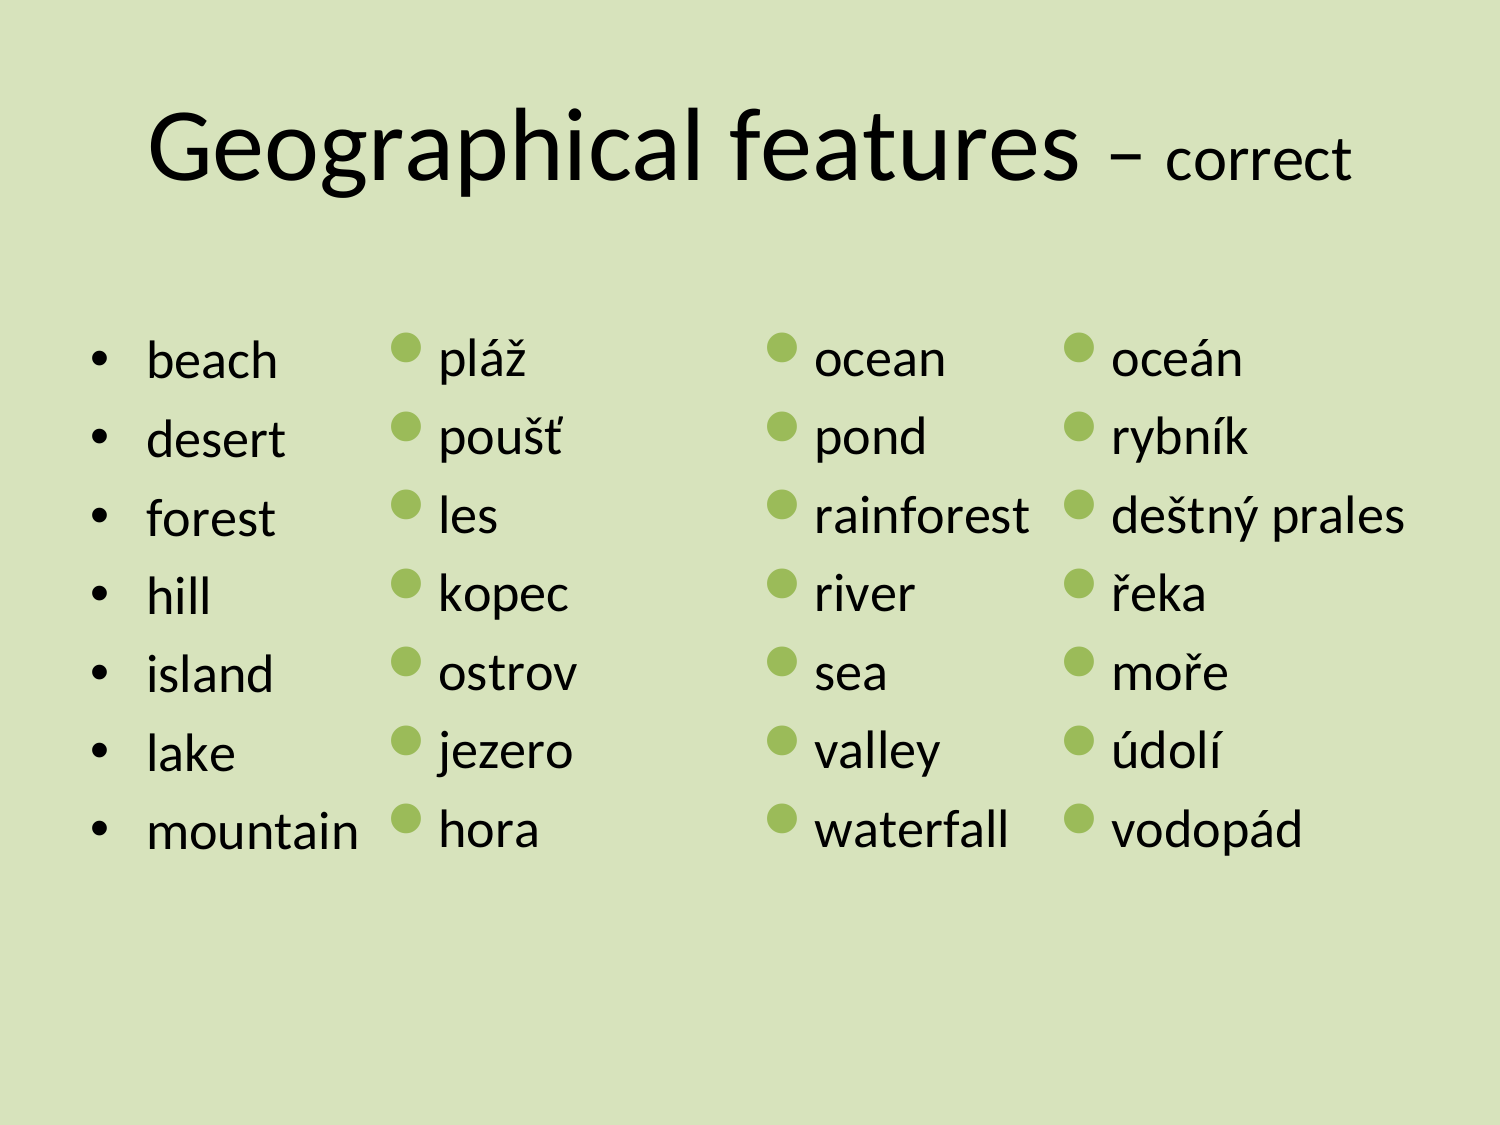

# Geographical features – correct
pláž
poušť
les
kopec
ostrov
jezero
hora
ocean
pond
rainforest
river
sea
valley
waterfall
oceán
rybník
deštný prales
řeka
moře
údolí
vodopád
beach
desert
forest
hill
island
lake
mountain